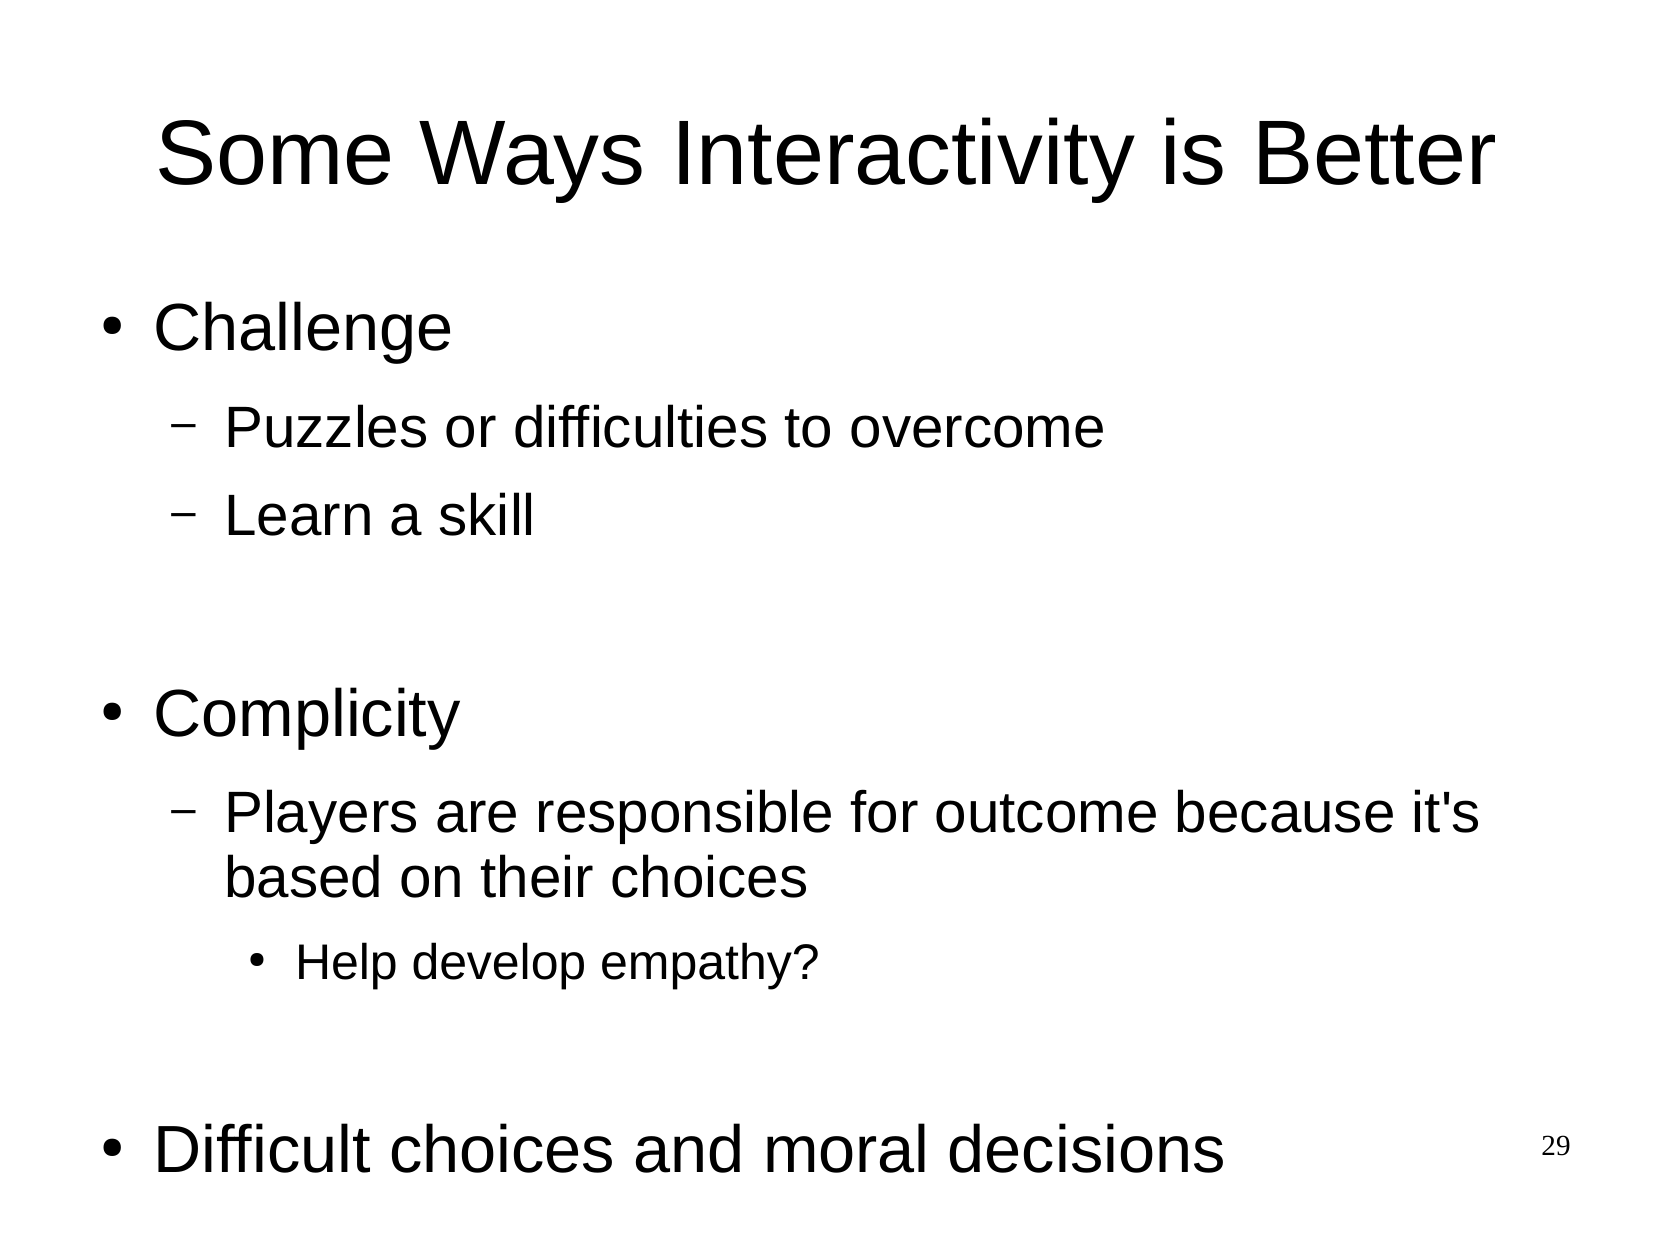

# Some Ways Interactivity is Better
Challenge
Puzzles or difficulties to overcome
Learn a skill
Complicity
Players are responsible for outcome because it's based on their choices
Help develop empathy?
Difficult choices and moral decisions
29